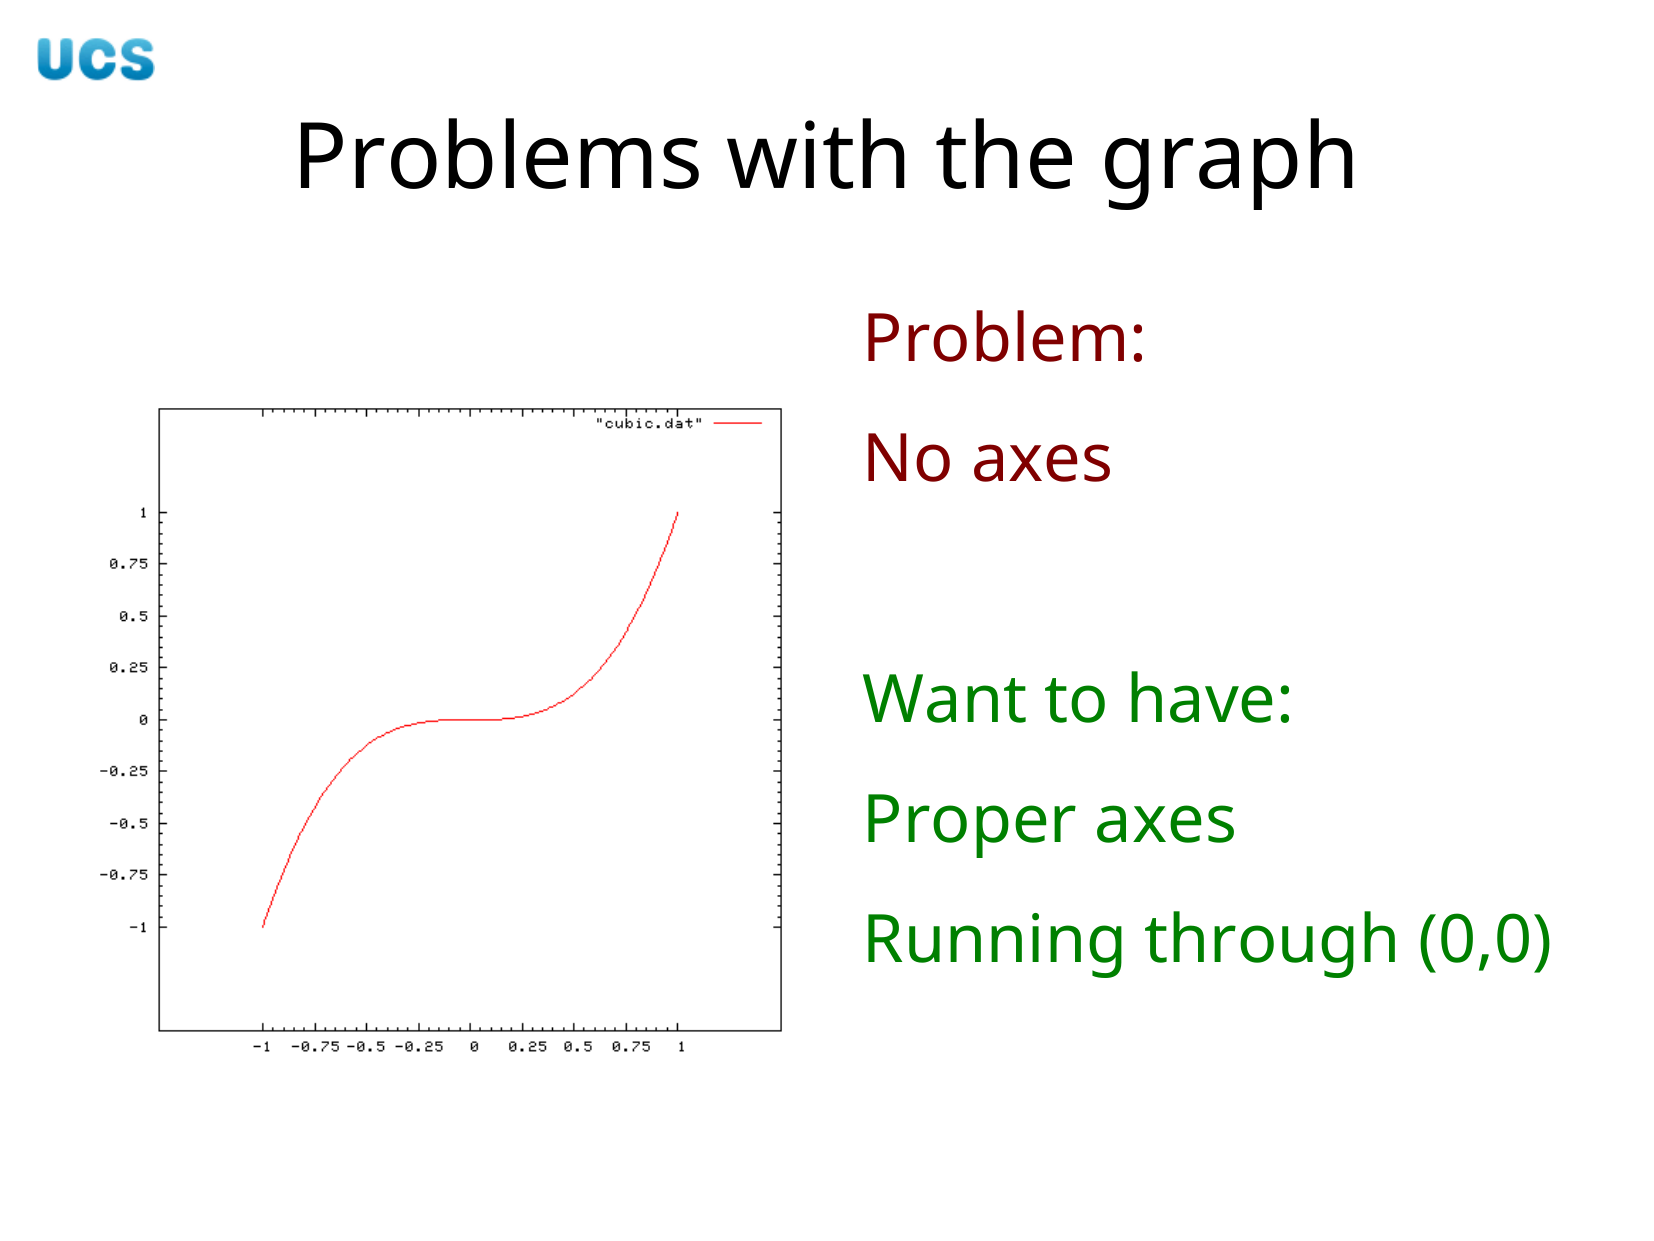

# Problems with the graph
Problem:
No axes
Want to have:
Proper axes
Running through (0,0)